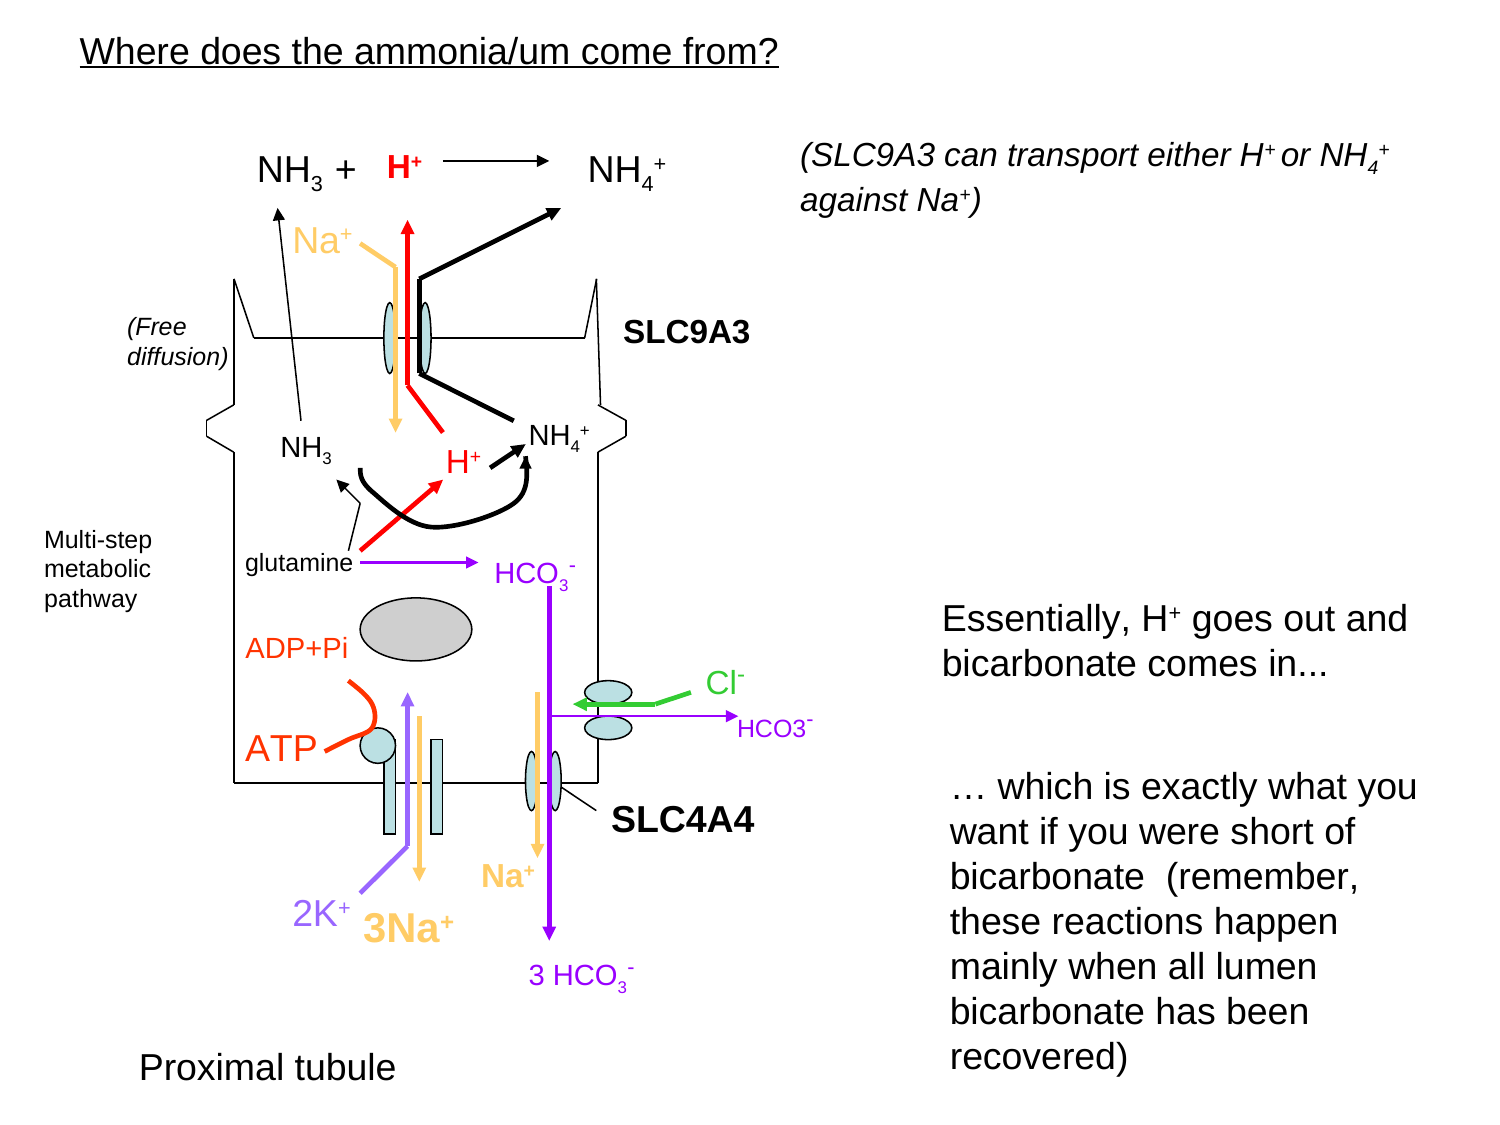

Where does the ammonia/um come from?
(SLC9A3 can transport either H+ or NH4+ against Na+)
NH3 +
H+
NH4+
Na+
(Free diffusion)
SLC9A3
NH4+
NH3
H+
Multi-step metabolic pathway
glutamine
HCO3-
Essentially, H+ goes out and bicarbonate comes in...
ADP+Pi
Cl-
 HCO3-
ATP
… which is exactly what you want if you were short of bicarbonate (remember, these reactions happen mainly when all lumen bicarbonate has been recovered)
SLC4A4
Na+
2K+
3Na+
3 HCO3-
Proximal tubule